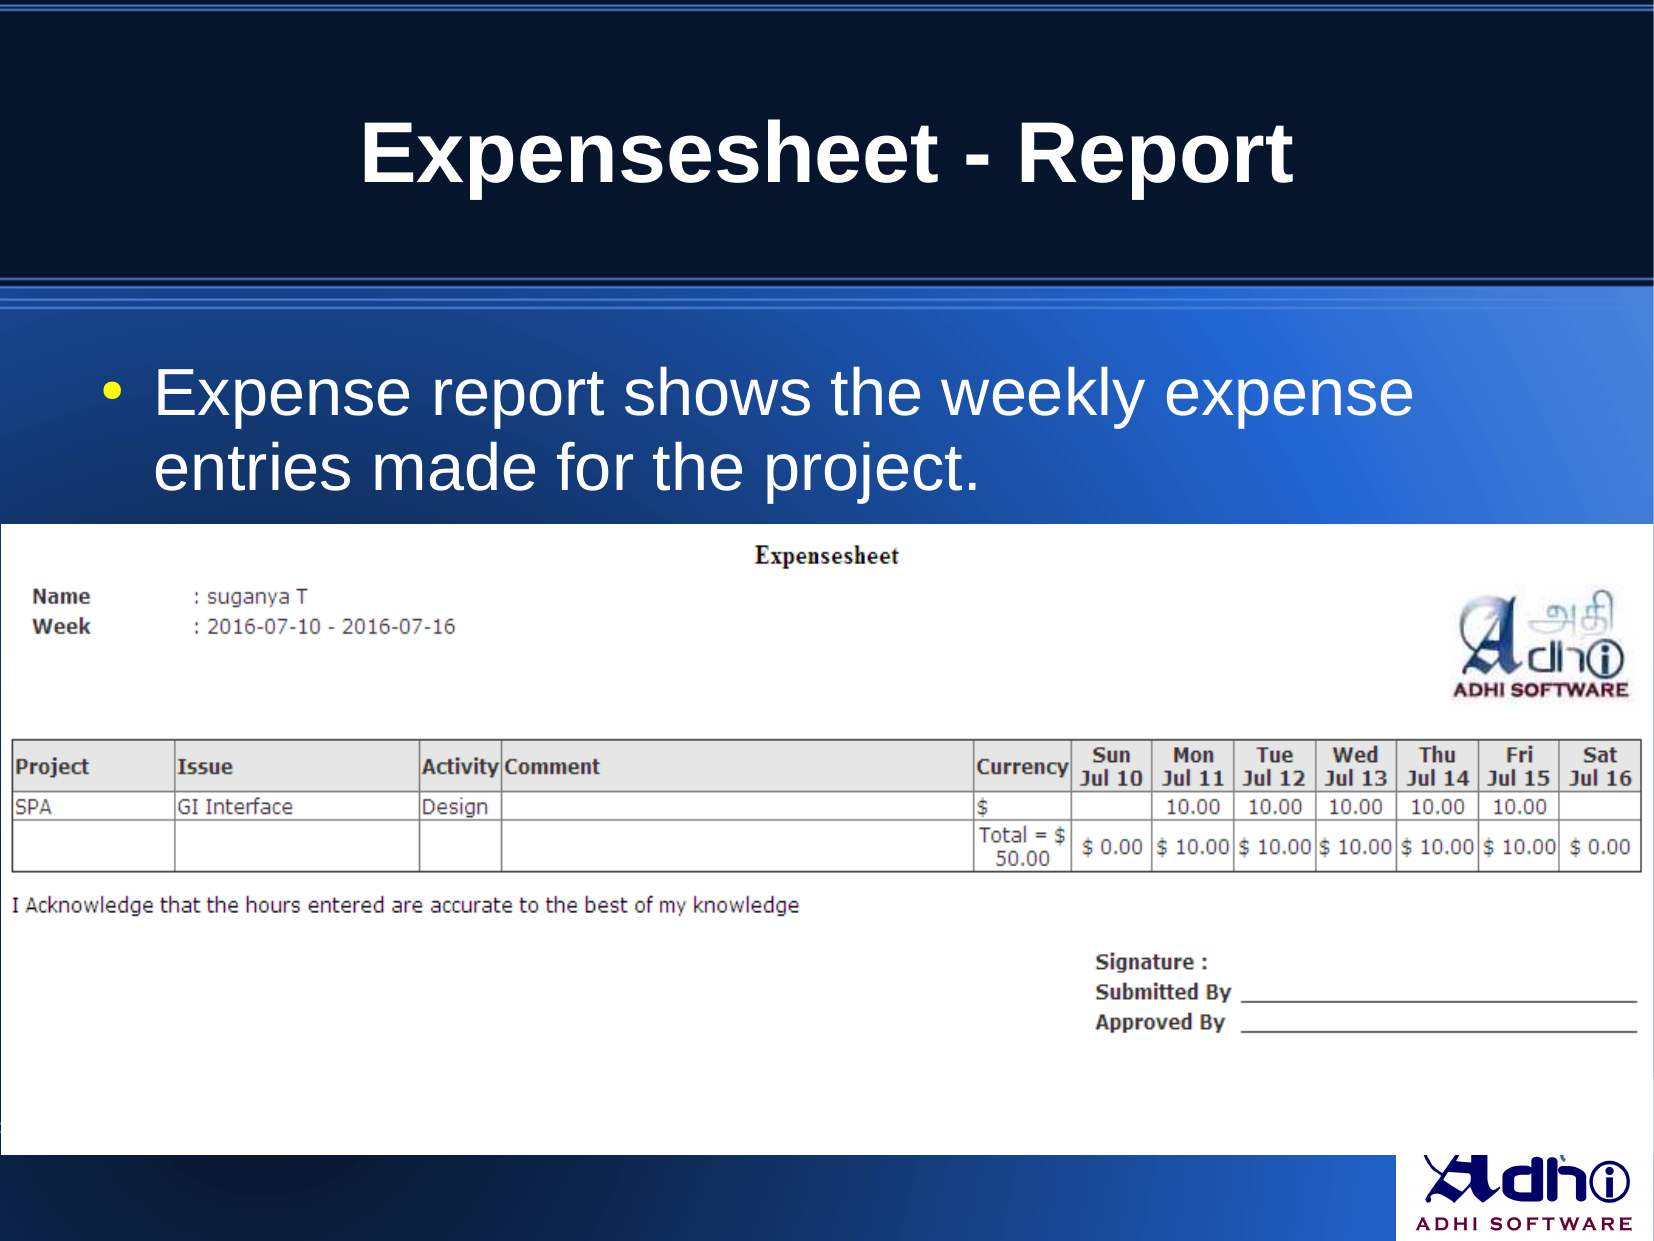

# Expensesheet - Report
Expense report shows the weekly expense entries made for the project.